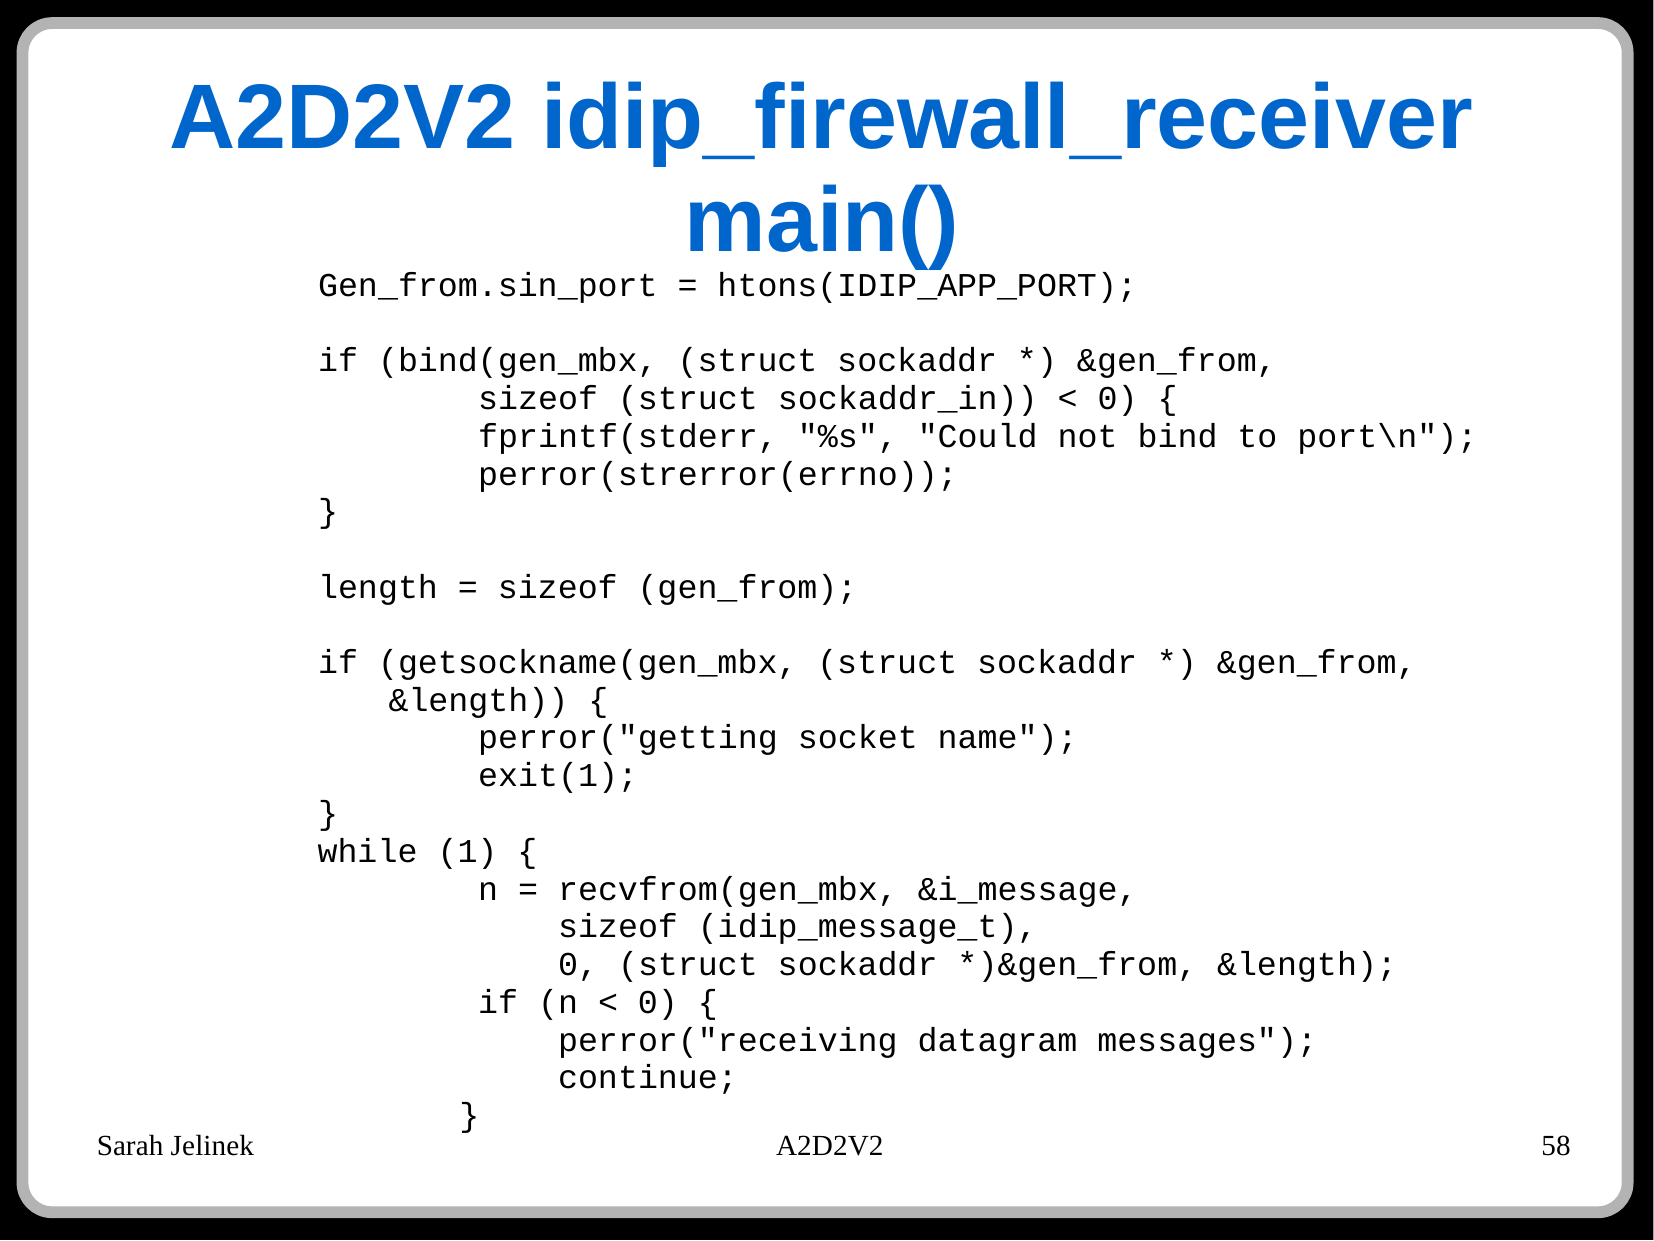

# A2D2V2 idip_firewall_receiver main()
 Gen_from.sin_port = htons(IDIP_APP_PORT);
 if (bind(gen_mbx, (struct sockaddr *) &gen_from,
 sizeof (struct sockaddr_in)) < 0) {
 fprintf(stderr, "%s", "Could not bind to port\n");
 perror(strerror(errno));
 }
 length = sizeof (gen_from);
 if (getsockname(gen_mbx, (struct sockaddr *) &gen_from,
&length)) {
 perror("getting socket name");
 exit(1);
 }
while (1) {
 n = recvfrom(gen_mbx, &i_message,
 sizeof (idip_message_t),
 0, (struct sockaddr *)&gen_from, &length);
 if (n < 0) {
 perror("receiving datagram messages");
 continue;
}
Sarah Jelinek A2D2V2
58